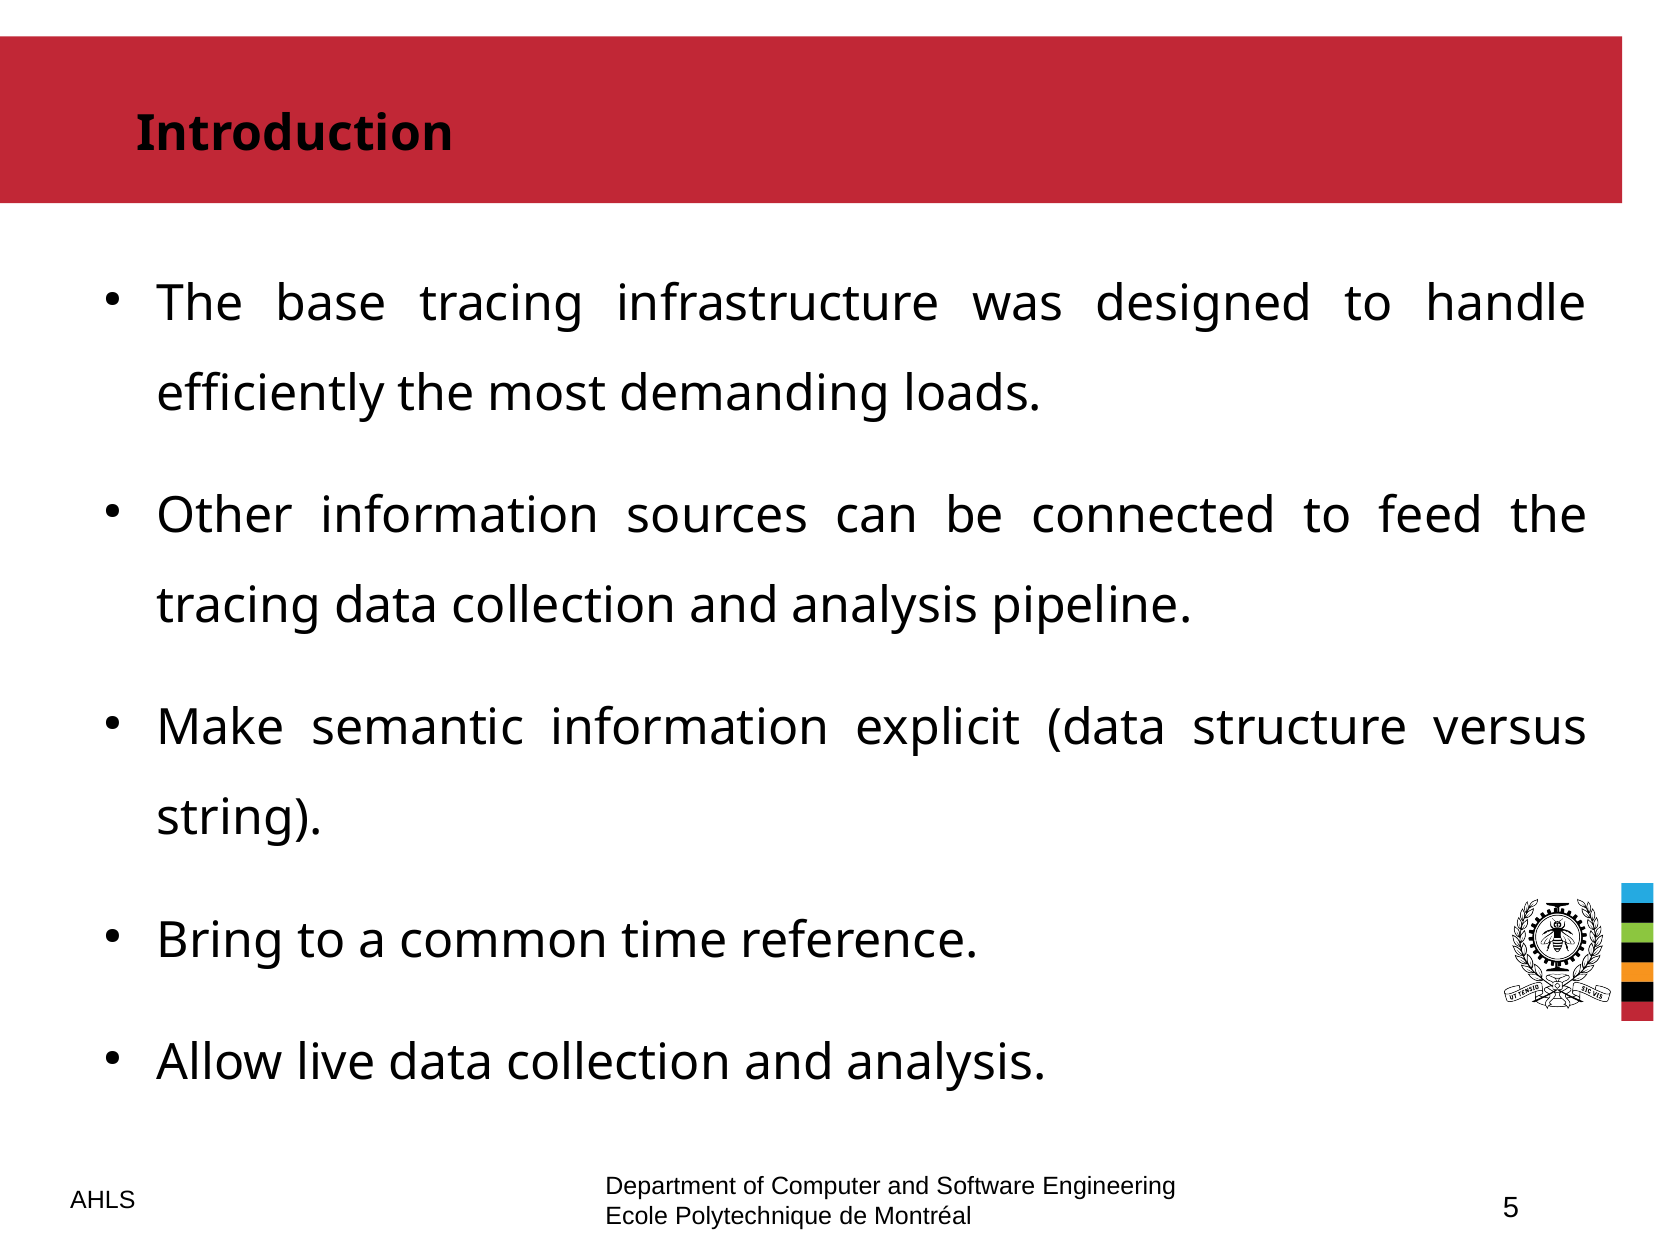

# Introduction
The base tracing infrastructure was designed to handle efficiently the most demanding loads.
Other information sources can be connected to feed the tracing data collection and analysis pipeline.
Make semantic information explicit (data structure versus string).
Bring to a common time reference.
Allow live data collection and analysis.